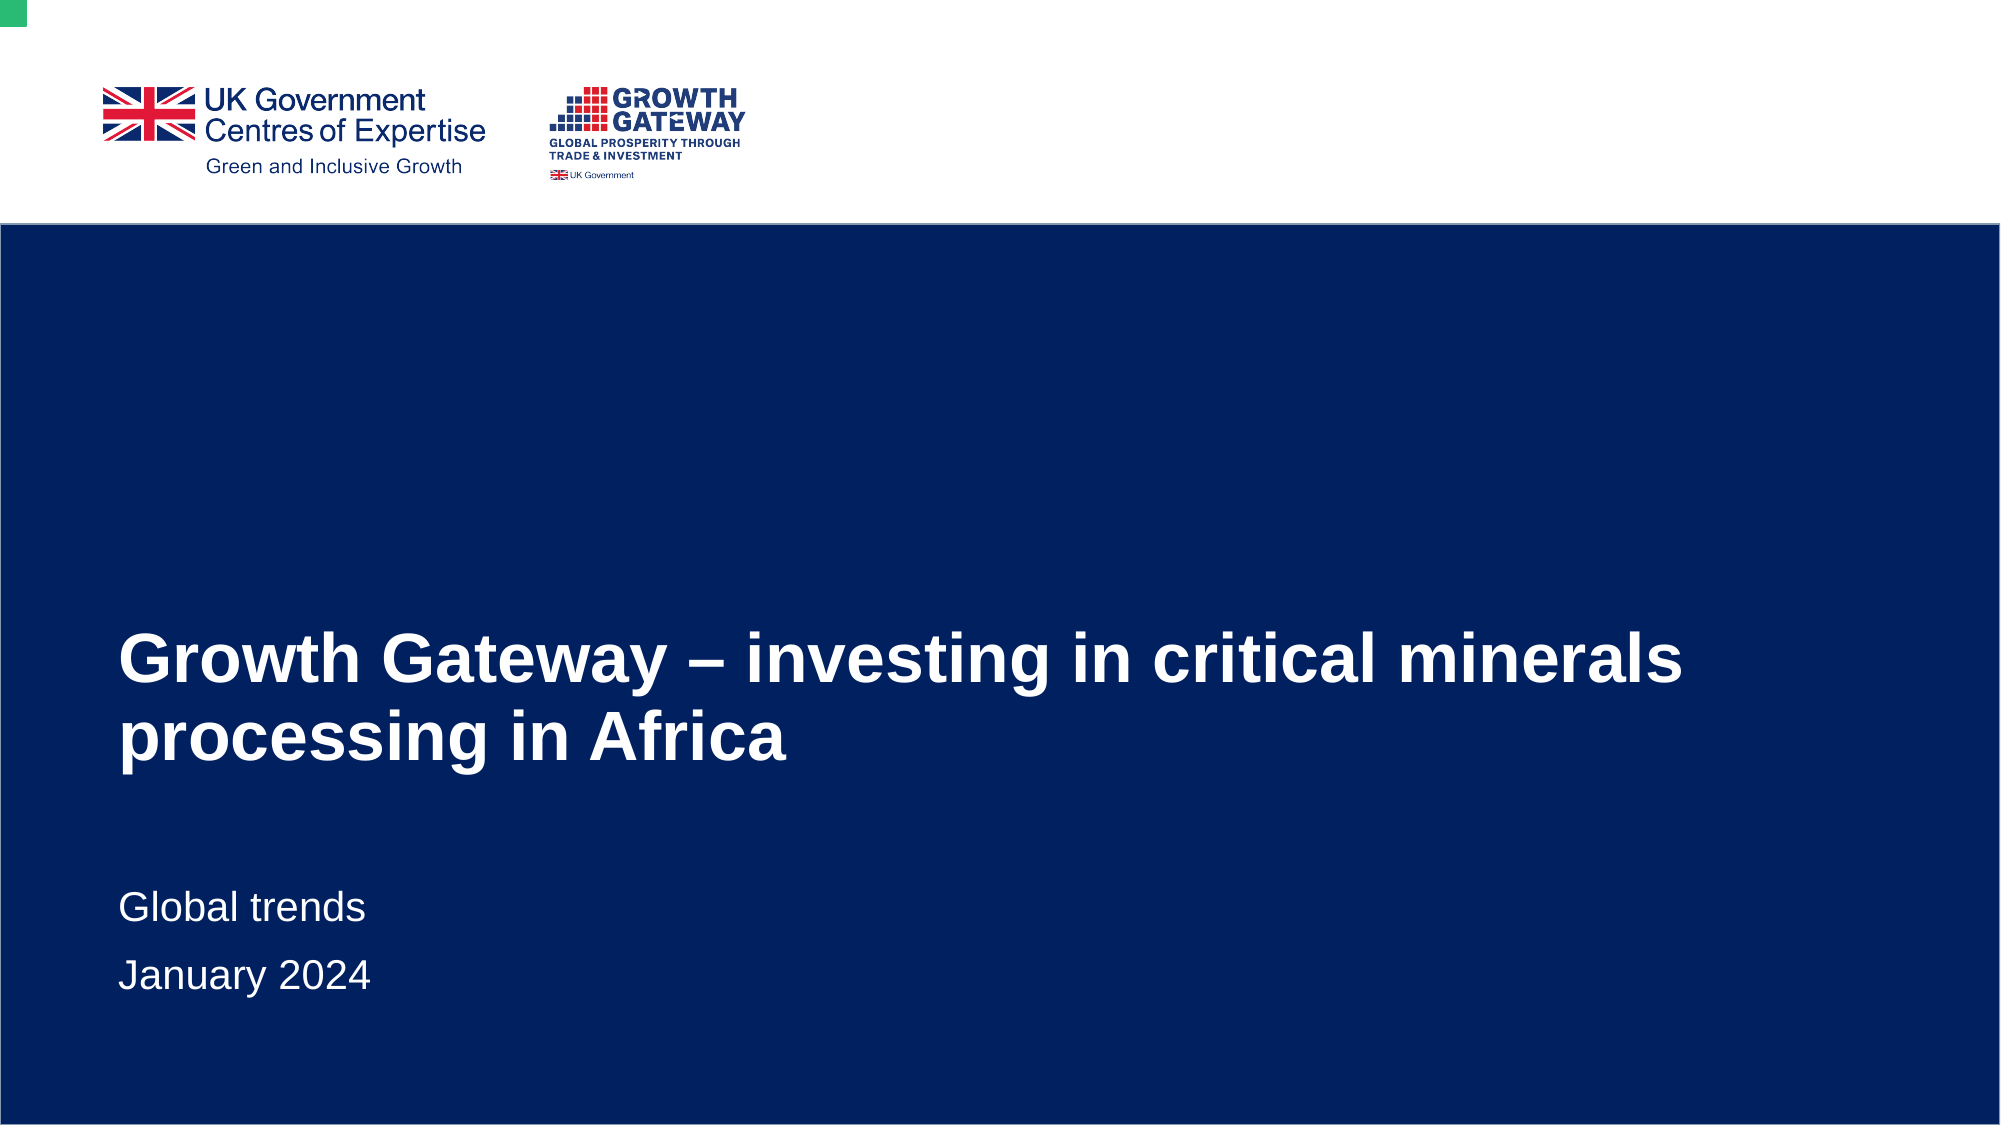

Growth Gateway – investing in critical minerals processing in Africa
# Global trends
January 2024